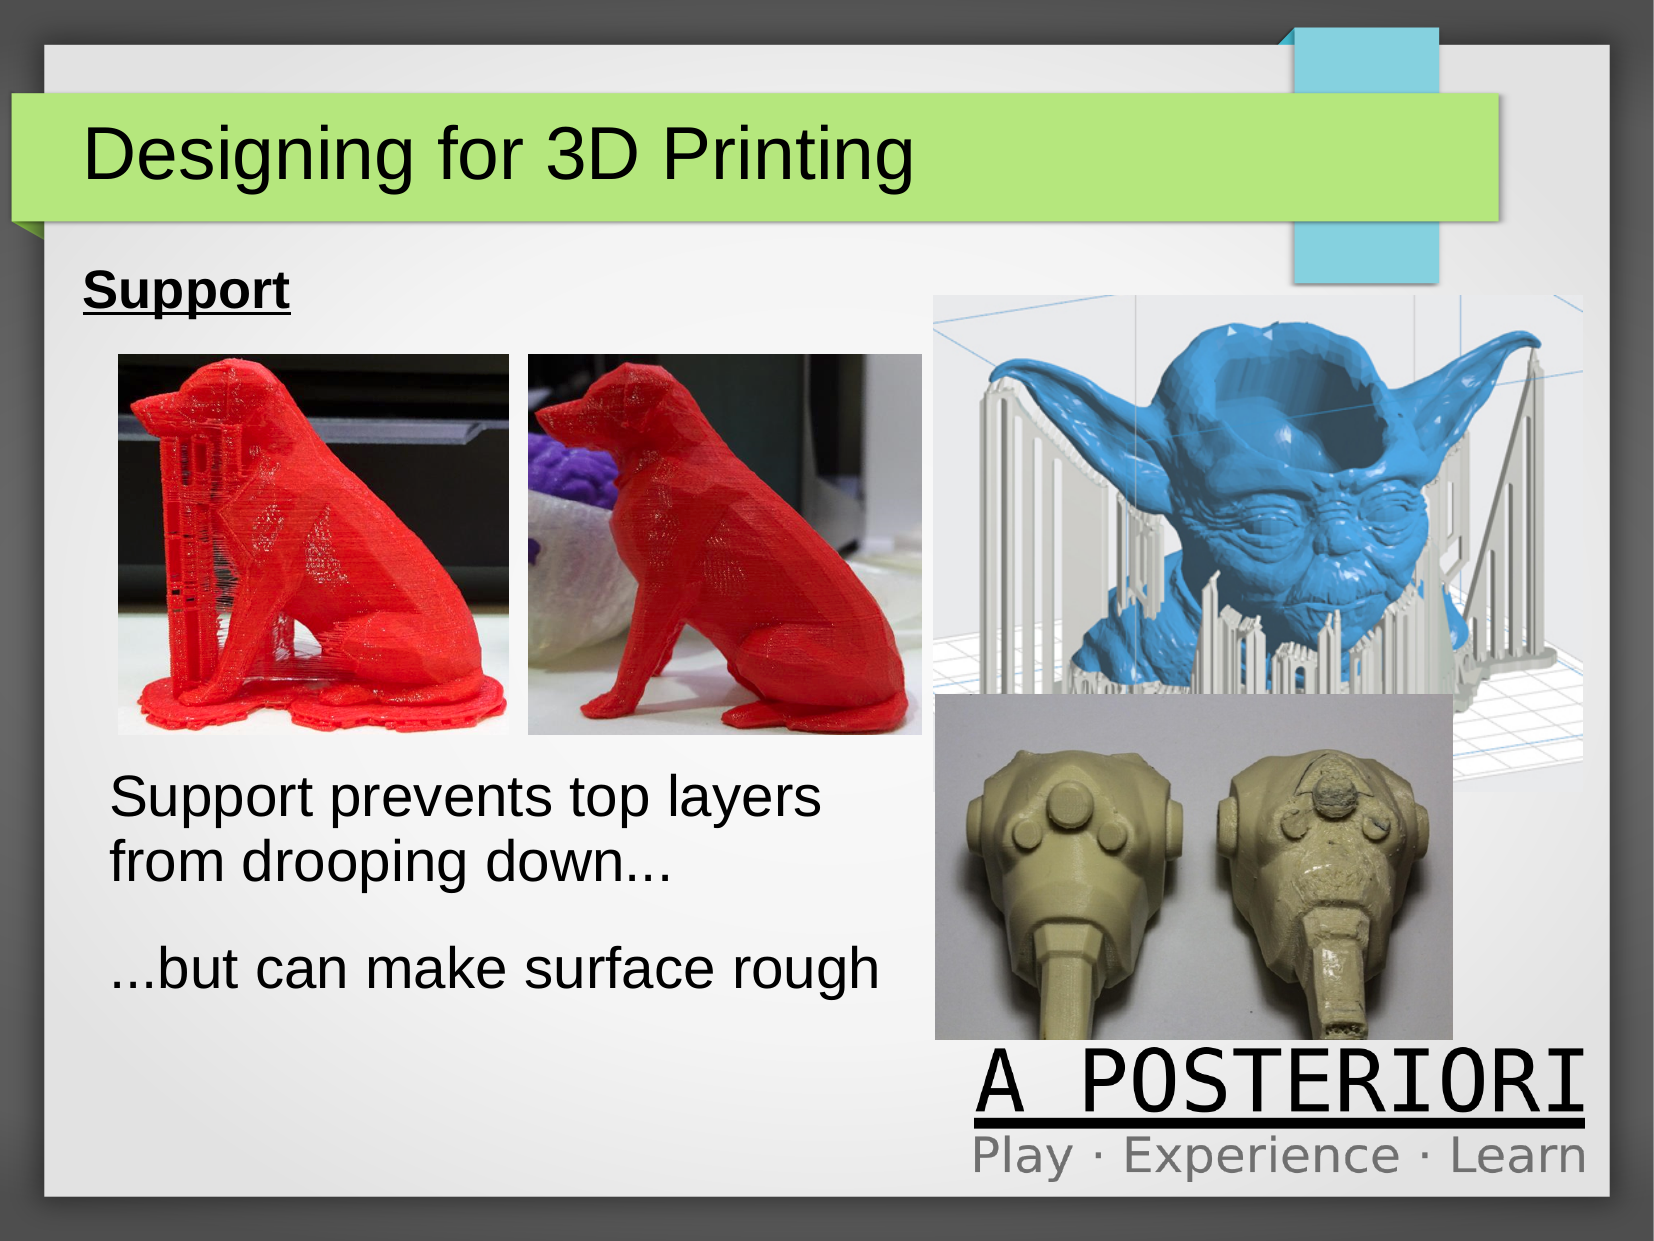

# Designing for 3D Printing
Support
Support prevents top layers from drooping down...
...but can make surface rough